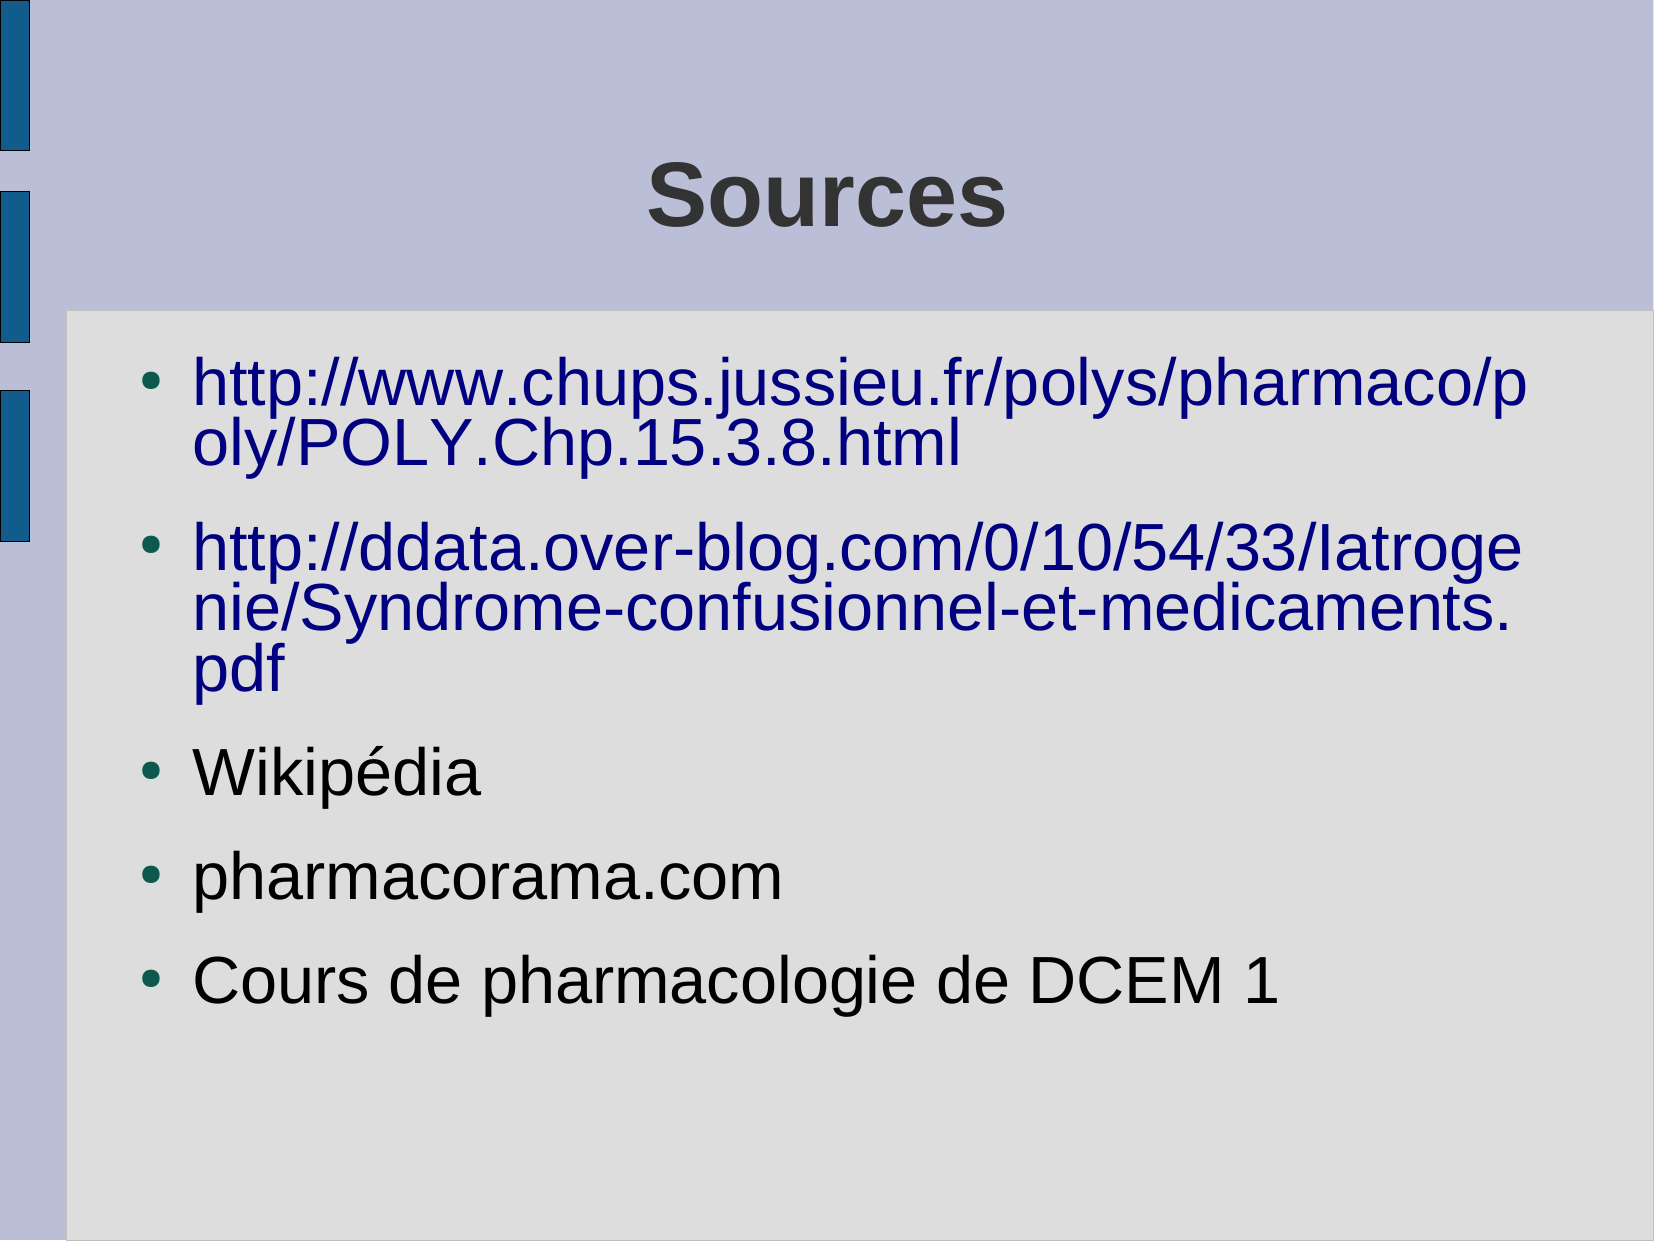

# Sources
http://www.chups.jussieu.fr/polys/pharmaco/poly/POLY.Chp.15.3.8.html
http://ddata.over-blog.com/0/10/54/33/Iatrogenie/Syndrome-confusionnel-et-medicaments.pdf
Wikipédia
pharmacorama.com
Cours de pharmacologie de DCEM 1